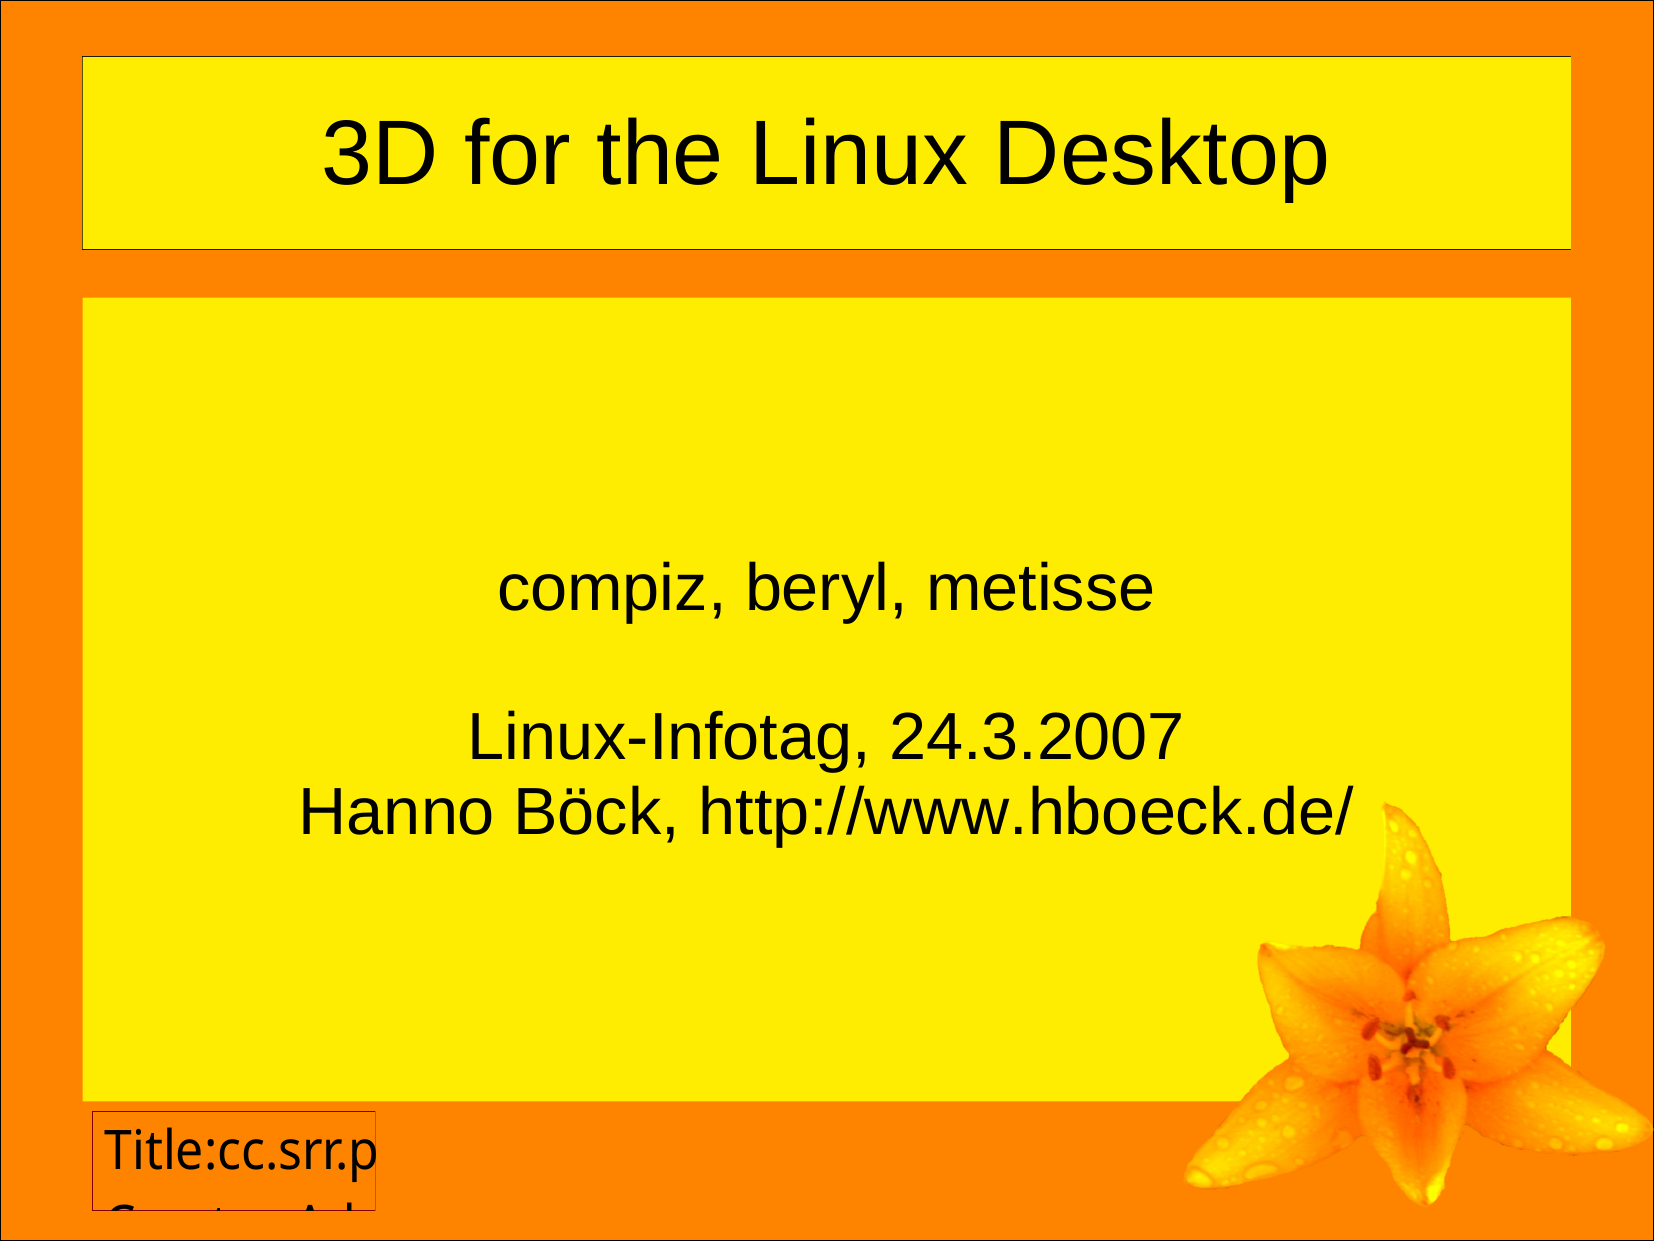

# 3D for the Linux Desktop
compiz, beryl, metisse
Linux-Infotag, 24.3.2007
Hanno Böck, http://www.hboeck.de/